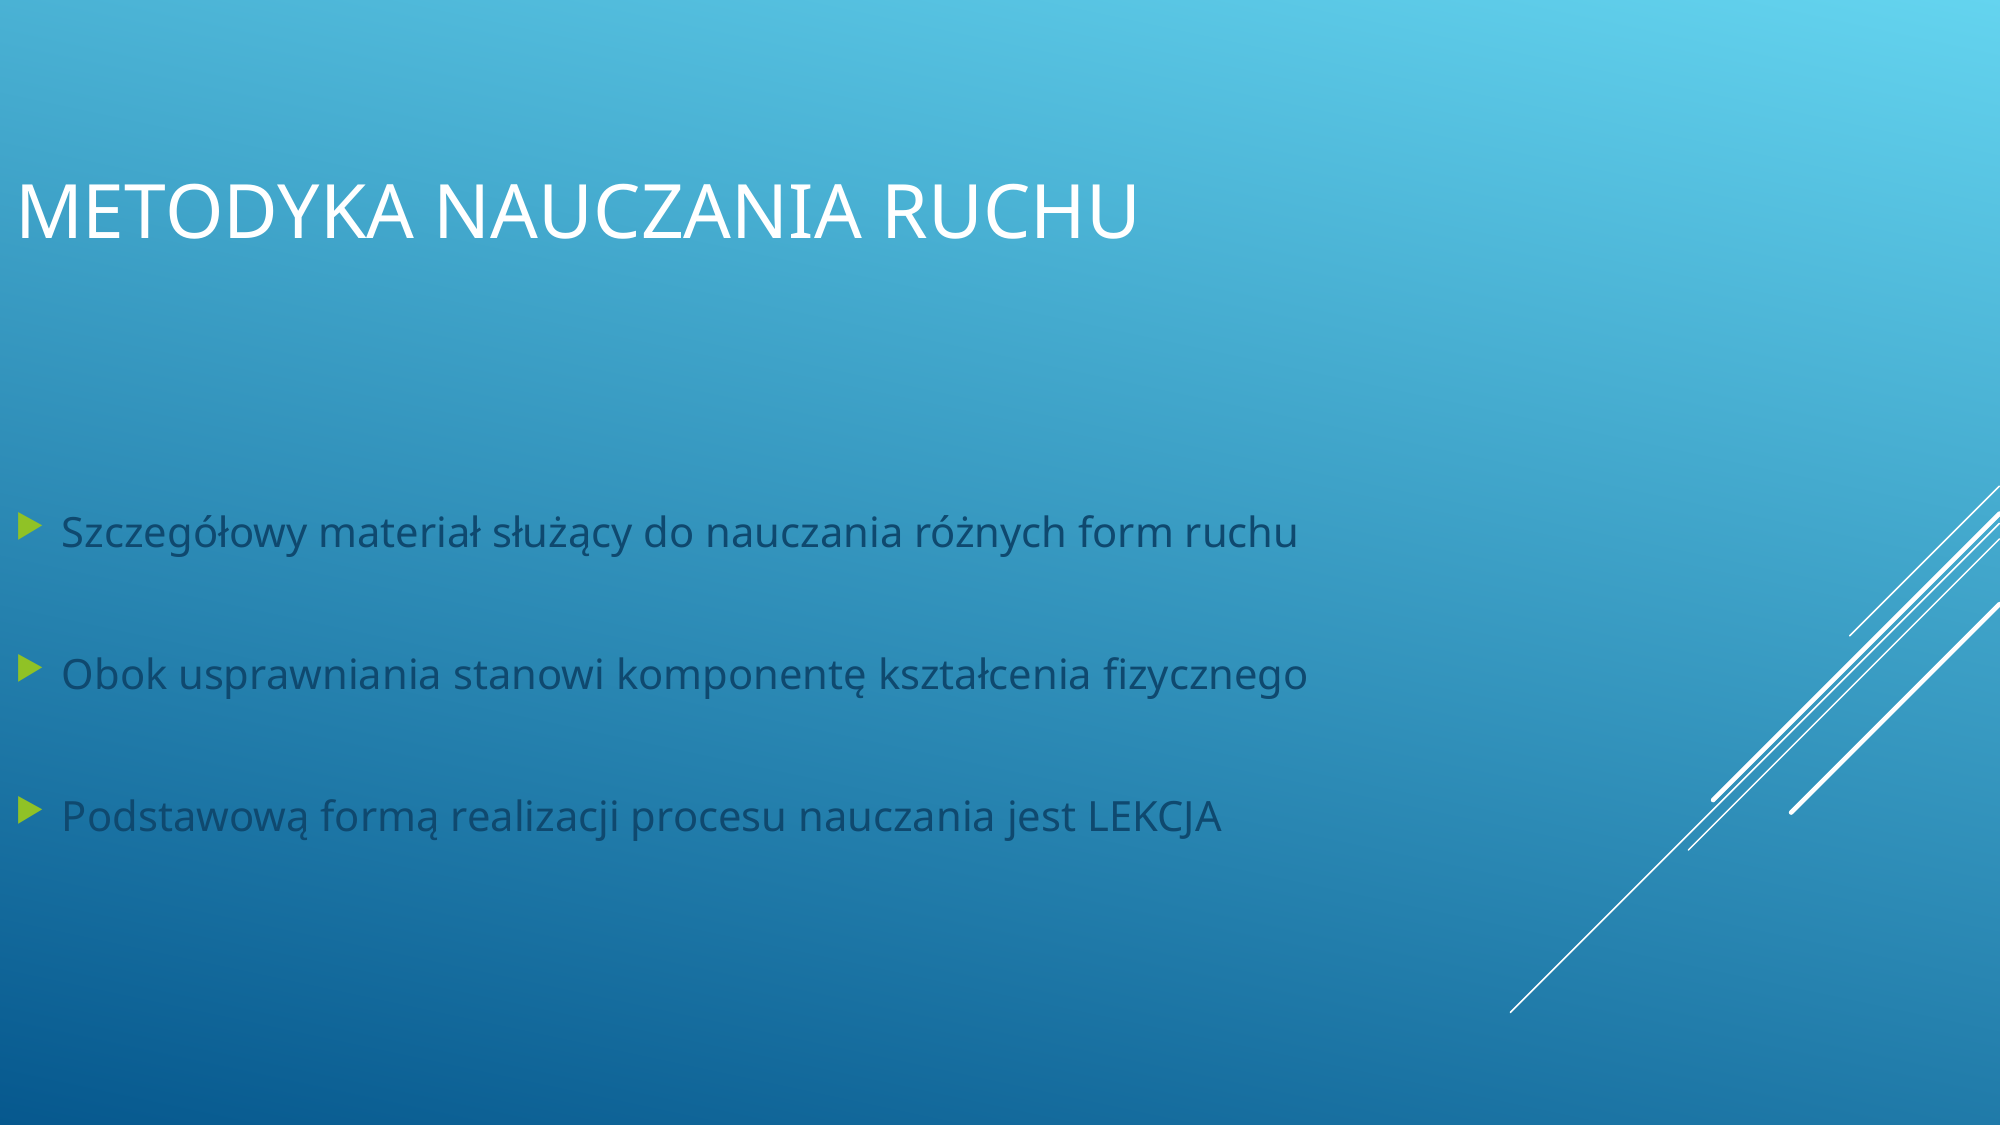

# METODYKA NAUCZANIA RUCHU
Szczegółowy materiał służący do nauczania różnych form ruchu
Obok usprawniania stanowi komponentę kształcenia fizycznego
Podstawową formą realizacji procesu nauczania jest LEKCJA